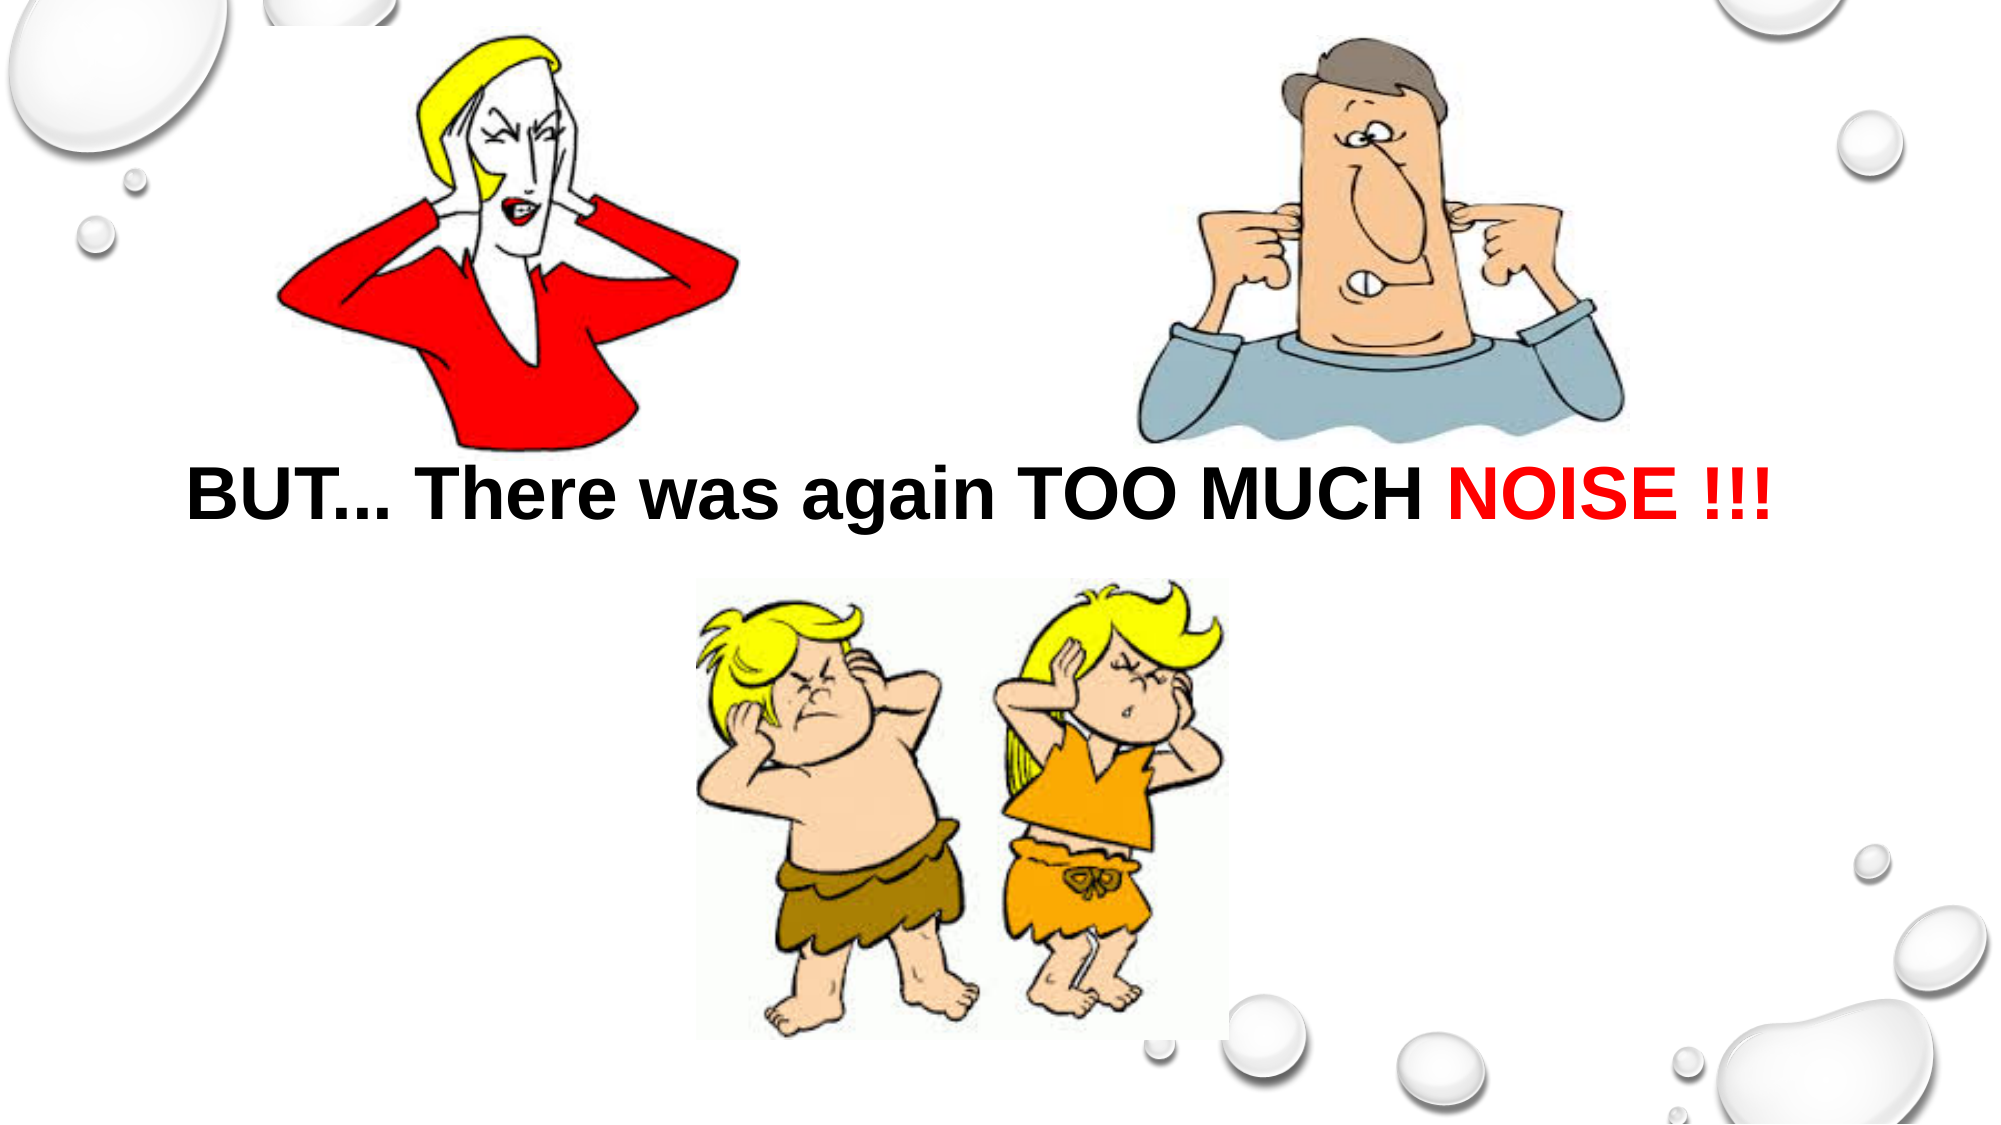

BUT... There was again TOO MUCH NOISE !!!